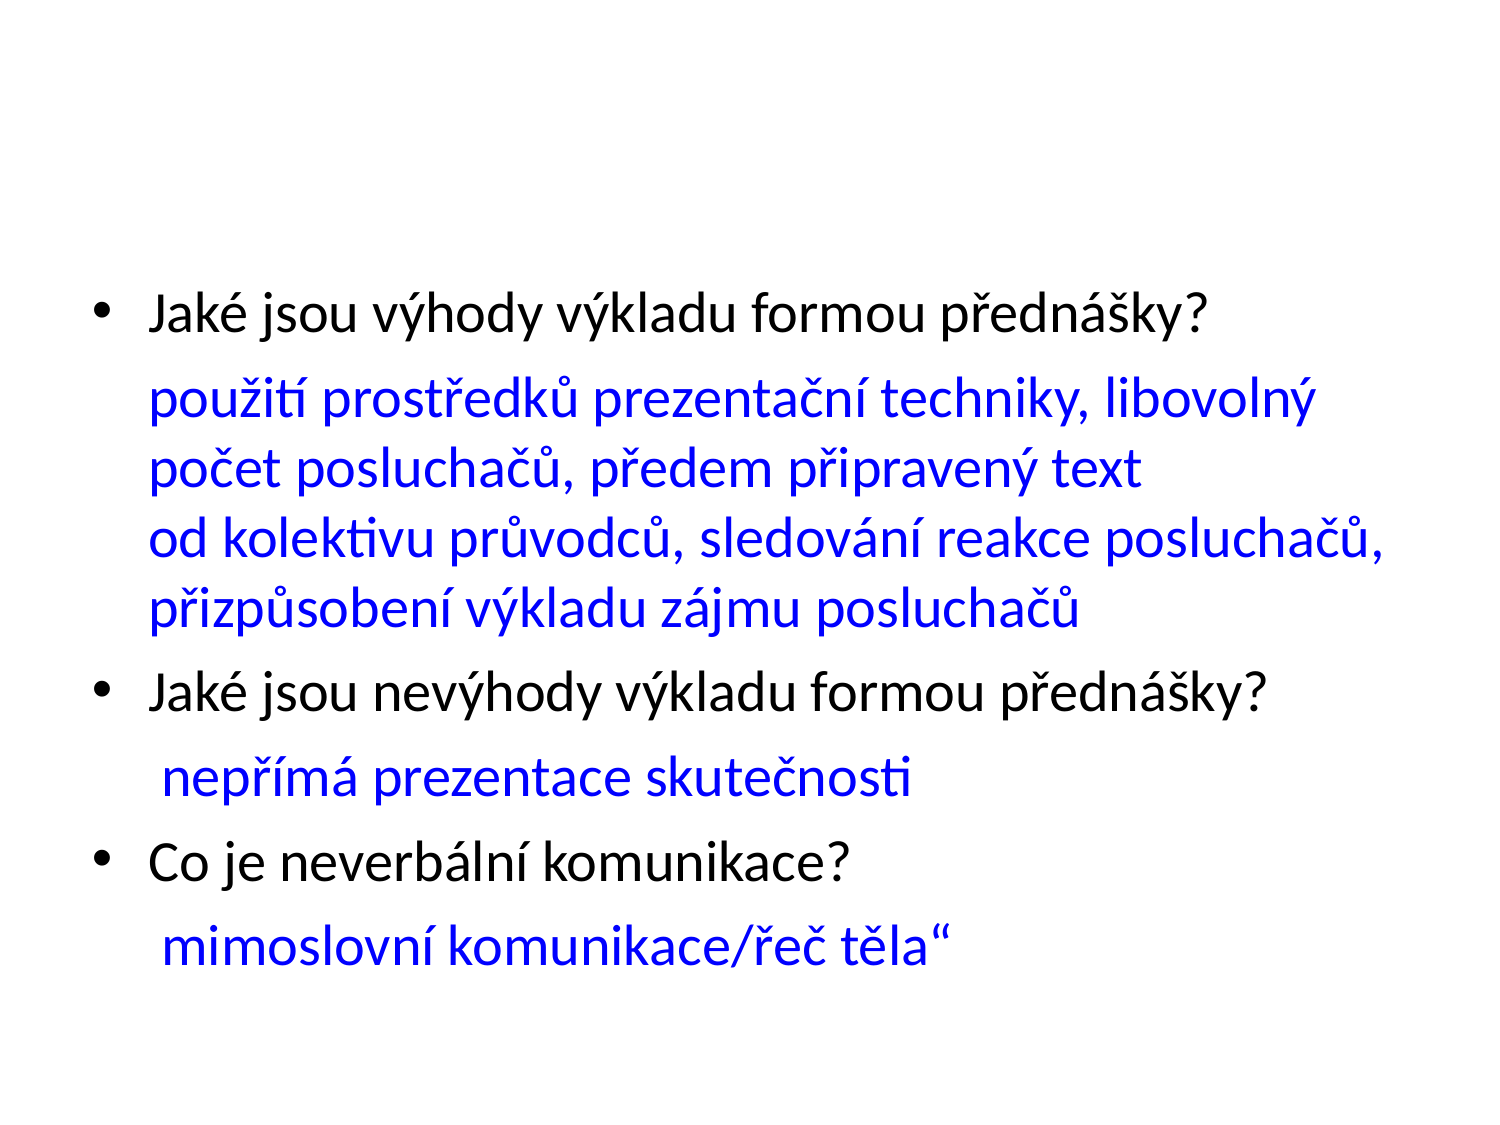

# Jaké jsou výhody výkladu formou přednášky?
	použití prostředků prezentační techniky, libovolný počet posluchačů, předem připravený text
od kolektivu průvodců, sledování reakce posluchačů, přizpůsobení výkladu zájmu posluchačů
Jaké jsou nevýhody výkladu formou přednášky?
	 nepřímá prezentace skutečnosti
Co je neverbální komunikace?
	 mimoslovní komunikace/řeč těla“